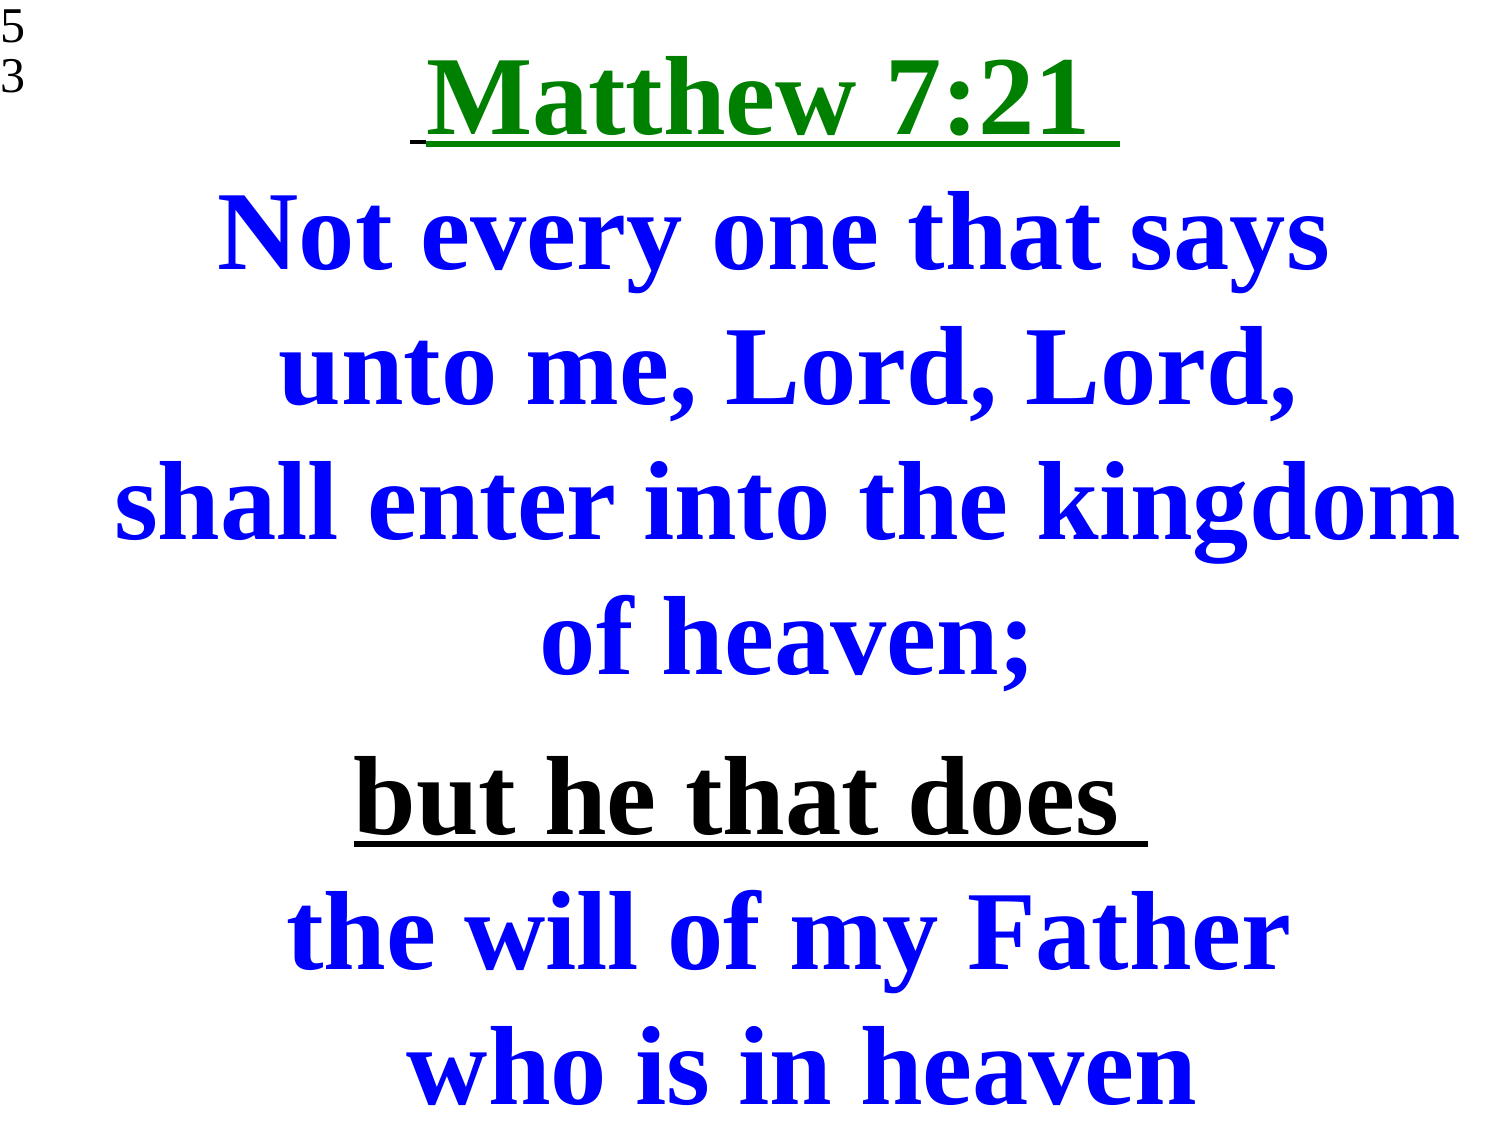

 Matthew 7:21
Not every one that says
unto me, Lord, Lord,
shall enter into the kingdom
of heaven;
but he that does
the will of my Father
who is in heaven